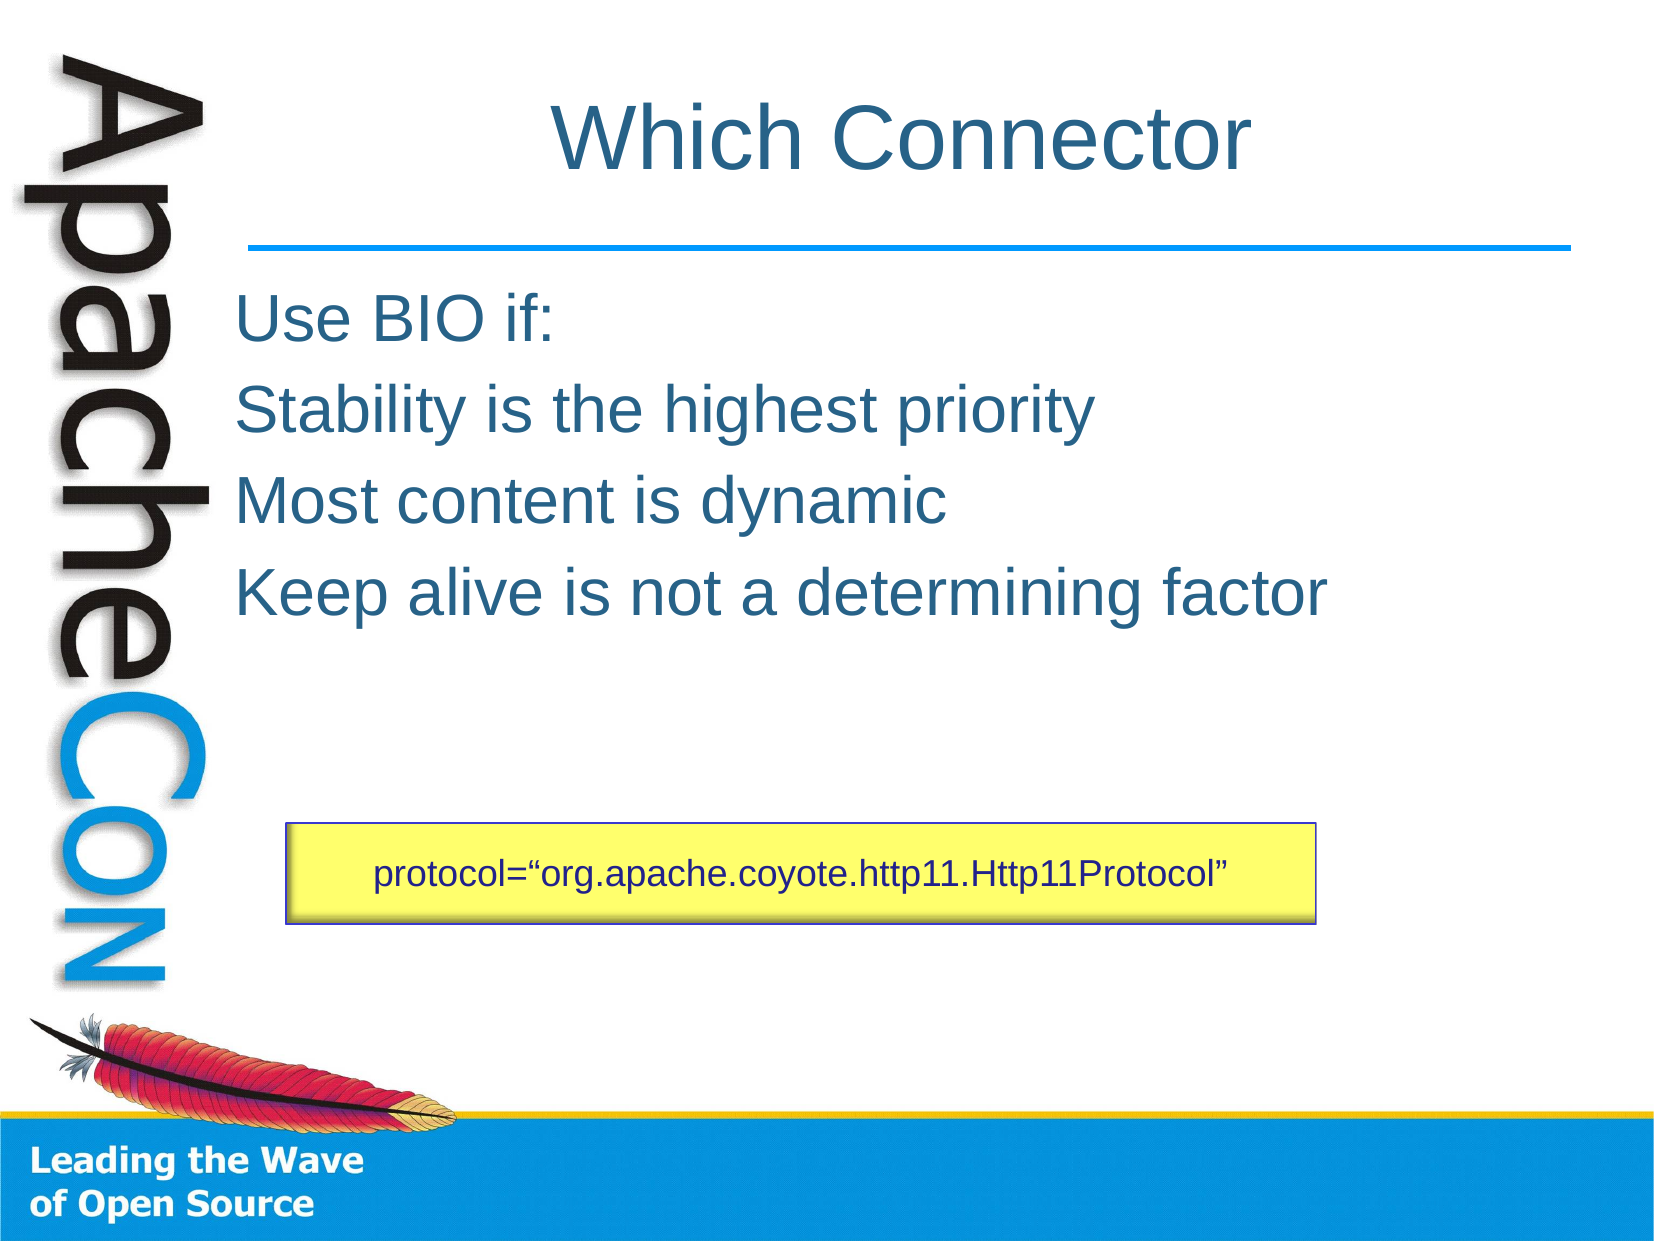

# Which Connector
Use BIO if:
Stability is the highest priority
Most content is dynamic
Keep alive is not a determining factor
protocol=“org.apache.coyote.http11.Http11Protocol”